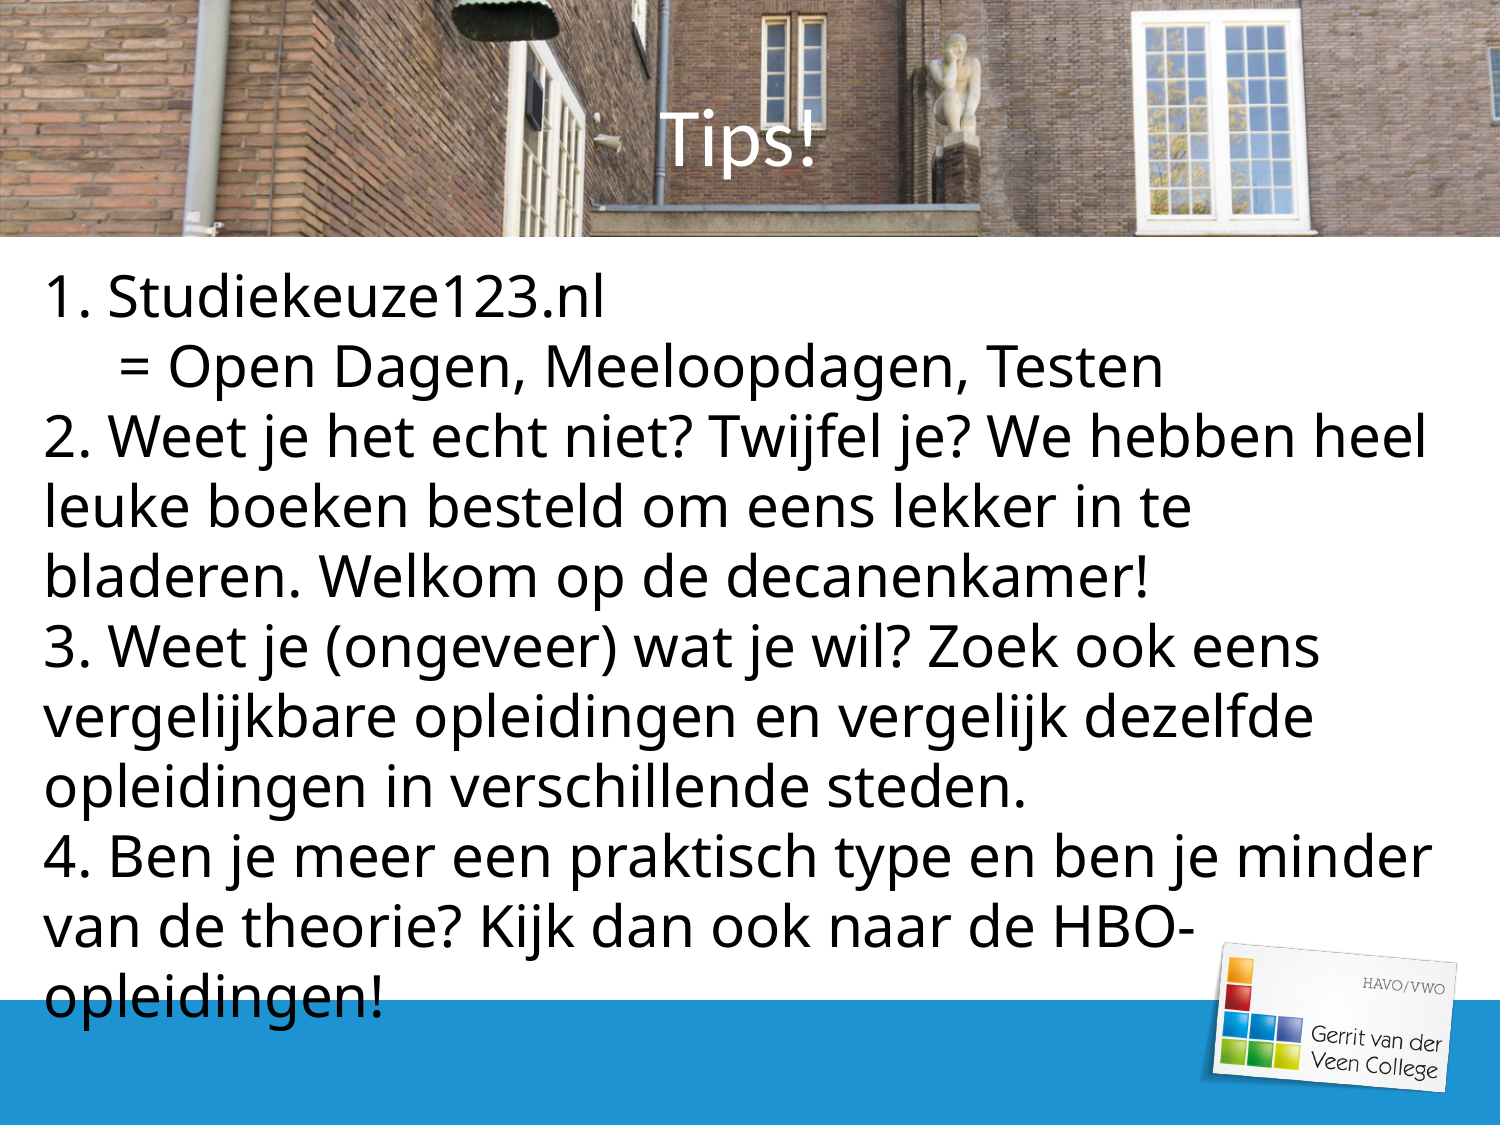

Tips! ​
1. Studiekeuze123.nl
	= Open Dagen, Meeloopdagen, Testen
2. Weet je het echt niet? Twijfel je? We hebben heel leuke boeken besteld om eens lekker in te bladeren. Welkom op de decanenkamer!
3. Weet je (ongeveer) wat je wil? Zoek ook eens vergelijkbare opleidingen en vergelijk dezelfde opleidingen in verschillende steden.
4. Ben je meer een praktisch type en ben je minder van de theorie? Kijk dan ook naar de HBO-opleidingen!